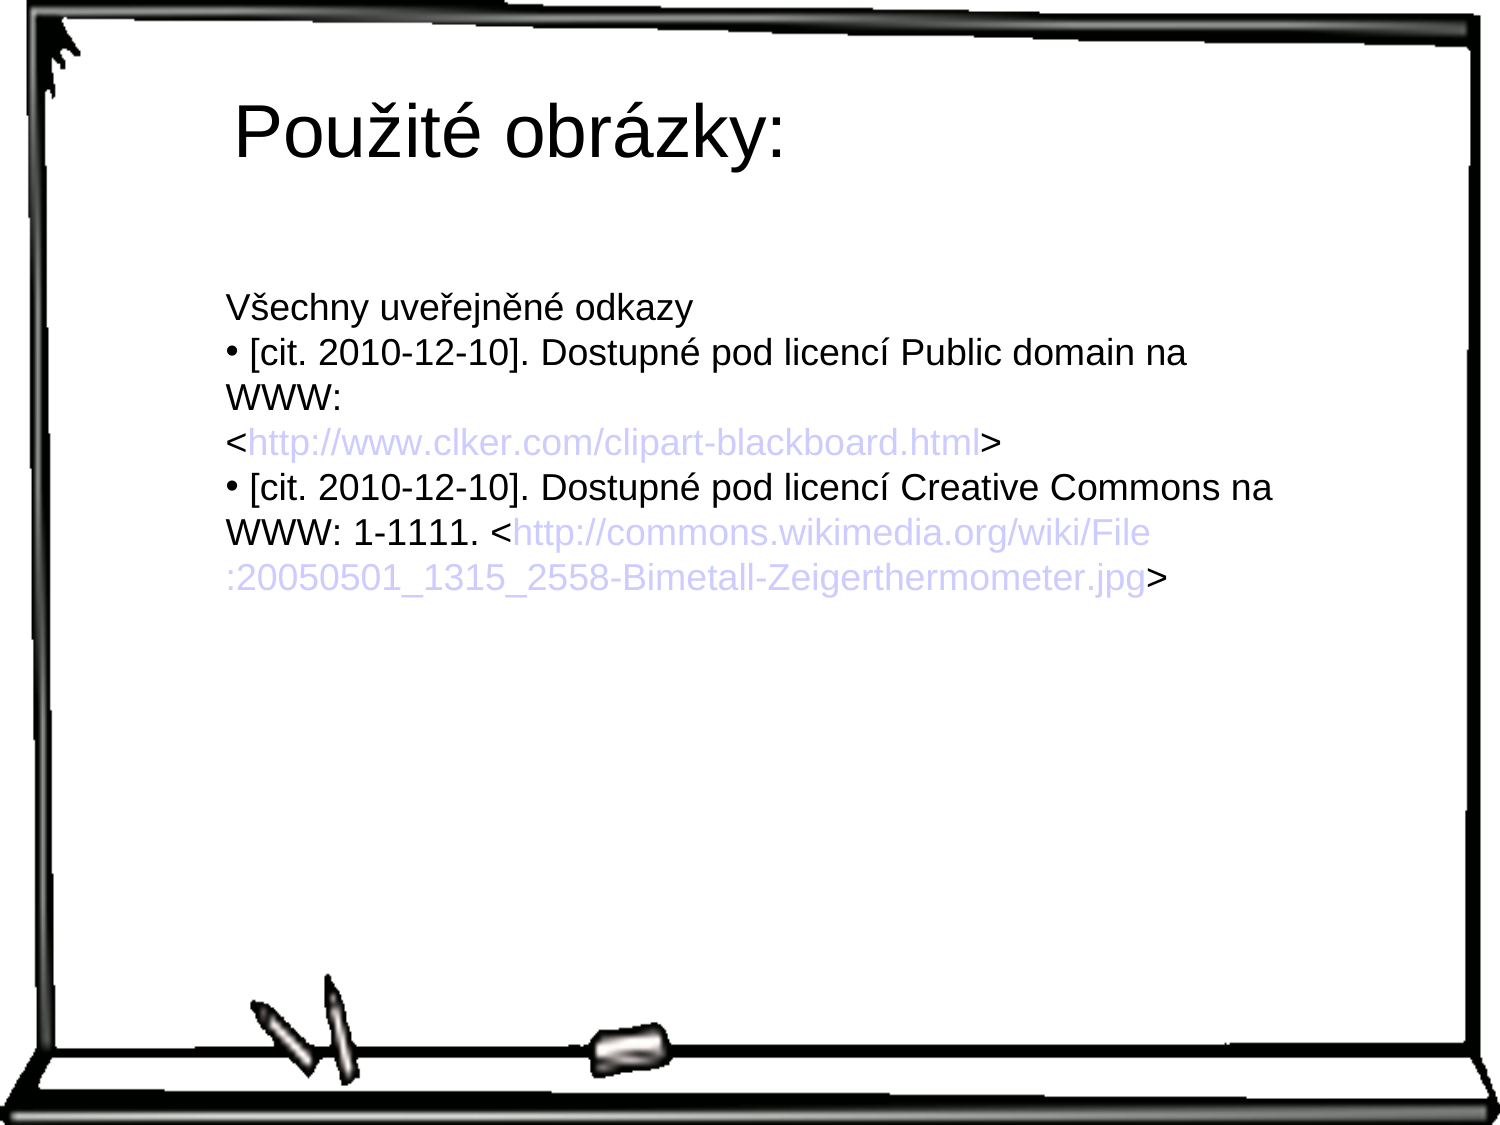

Použité obrázky:
Všechny uveřejněné odkazy
 [cit. 2010-12-10]. Dostupné pod licencí Public domain na WWW:
<http://www.clker.com/clipart-blackboard.html>
 [cit. 2010-12-10]. Dostupné pod licencí Creative Commons na WWW: 1-1111. <http://commons.wikimedia.org/wiki/File:20050501_1315_2558-Bimetall-Zeigerthermometer.jpg>